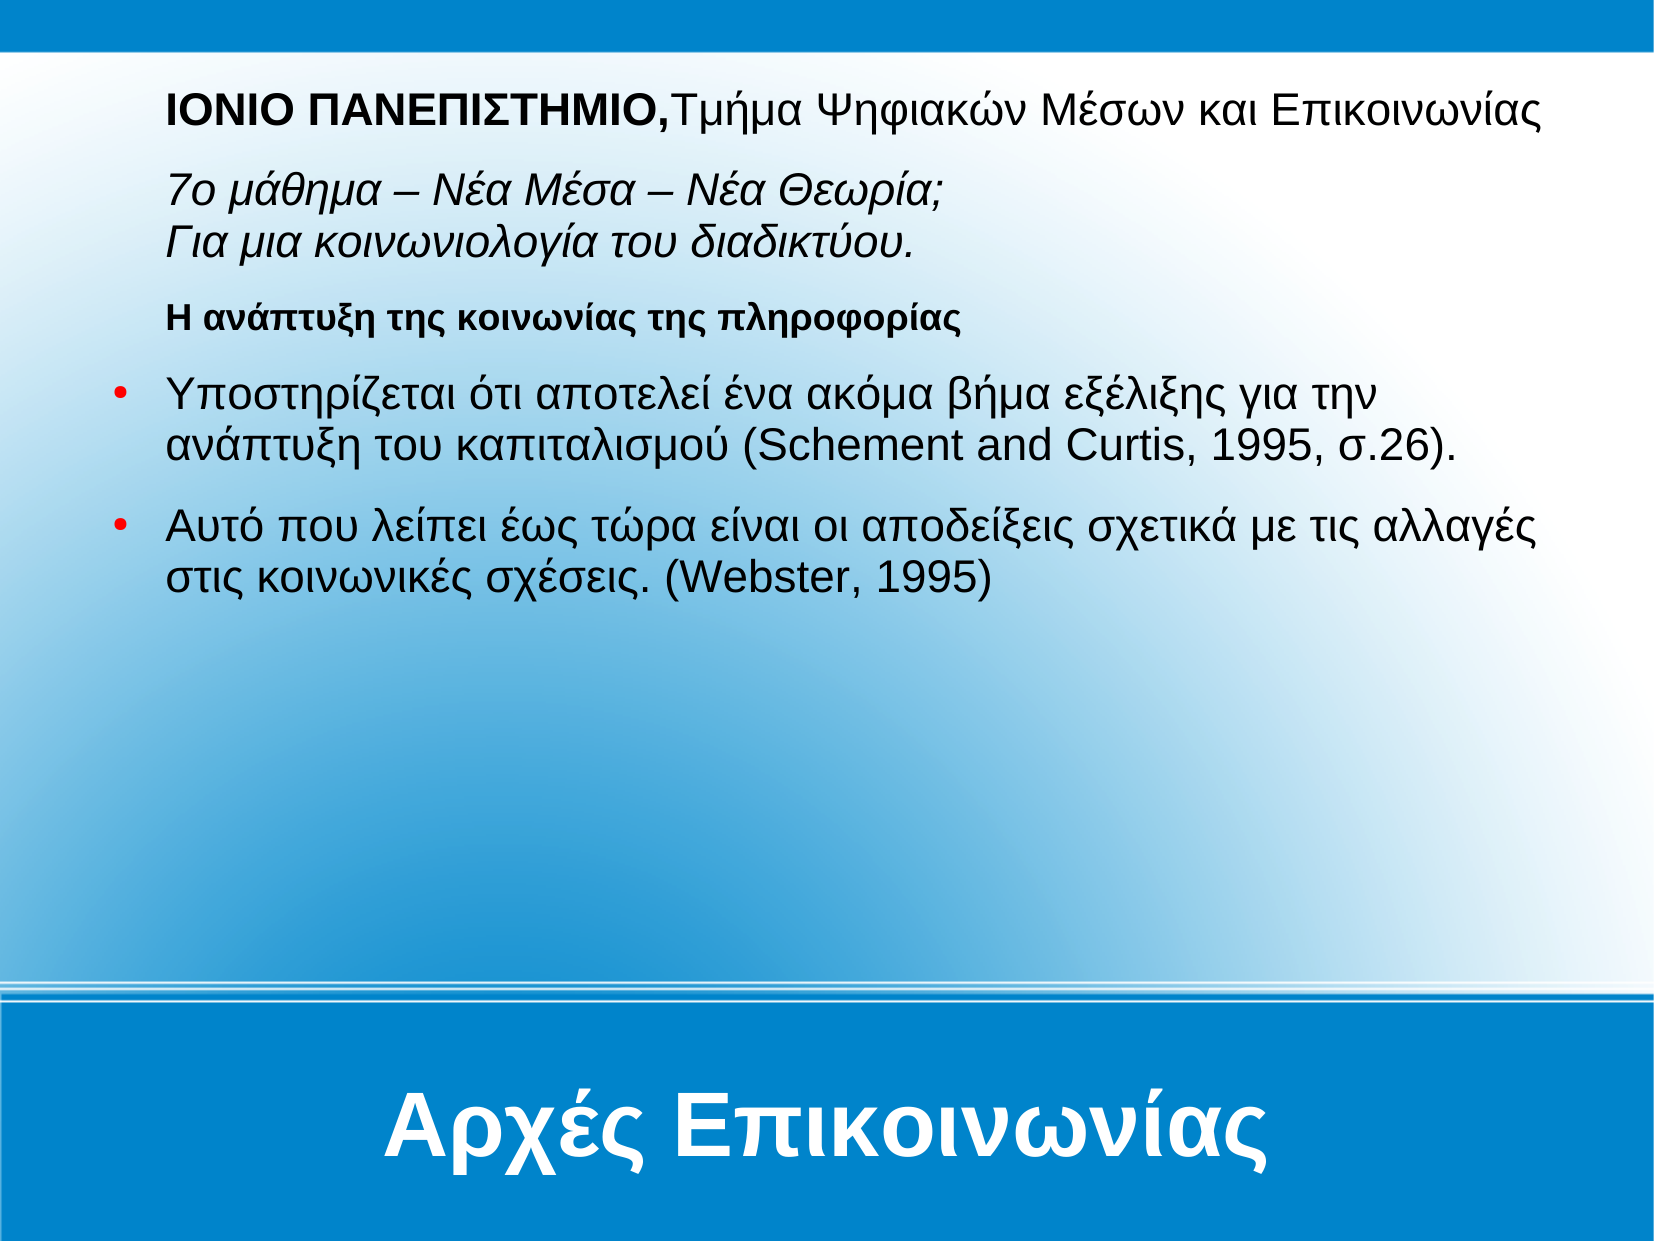

ΙΟΝΙΟ ΠΑΝΕΠΙΣΤΗΜΙΟ,Τμήμα Ψηφιακών Μέσων και Επικοινωνίας
7ο μάθημα – Νέα Μέσα – Νέα Θεωρία;
Για μια κοινωνιολογία του διαδικτύου.
Η ανάπτυξη της κοινωνίας της πληροφορίας
Υποστηρίζεται ότι αποτελεί ένα ακόμα βήμα εξέλιξης για την ανάπτυξη του καπιταλισμού (Schement and Curtis, 1995, σ.26).
Αυτό που λείπει έως τώρα είναι οι αποδείξεις σχετικά με τις αλλαγές στις κοινωνικές σχέσεις. (Webster, 1995)
# Αρχές Επικοινωνίας